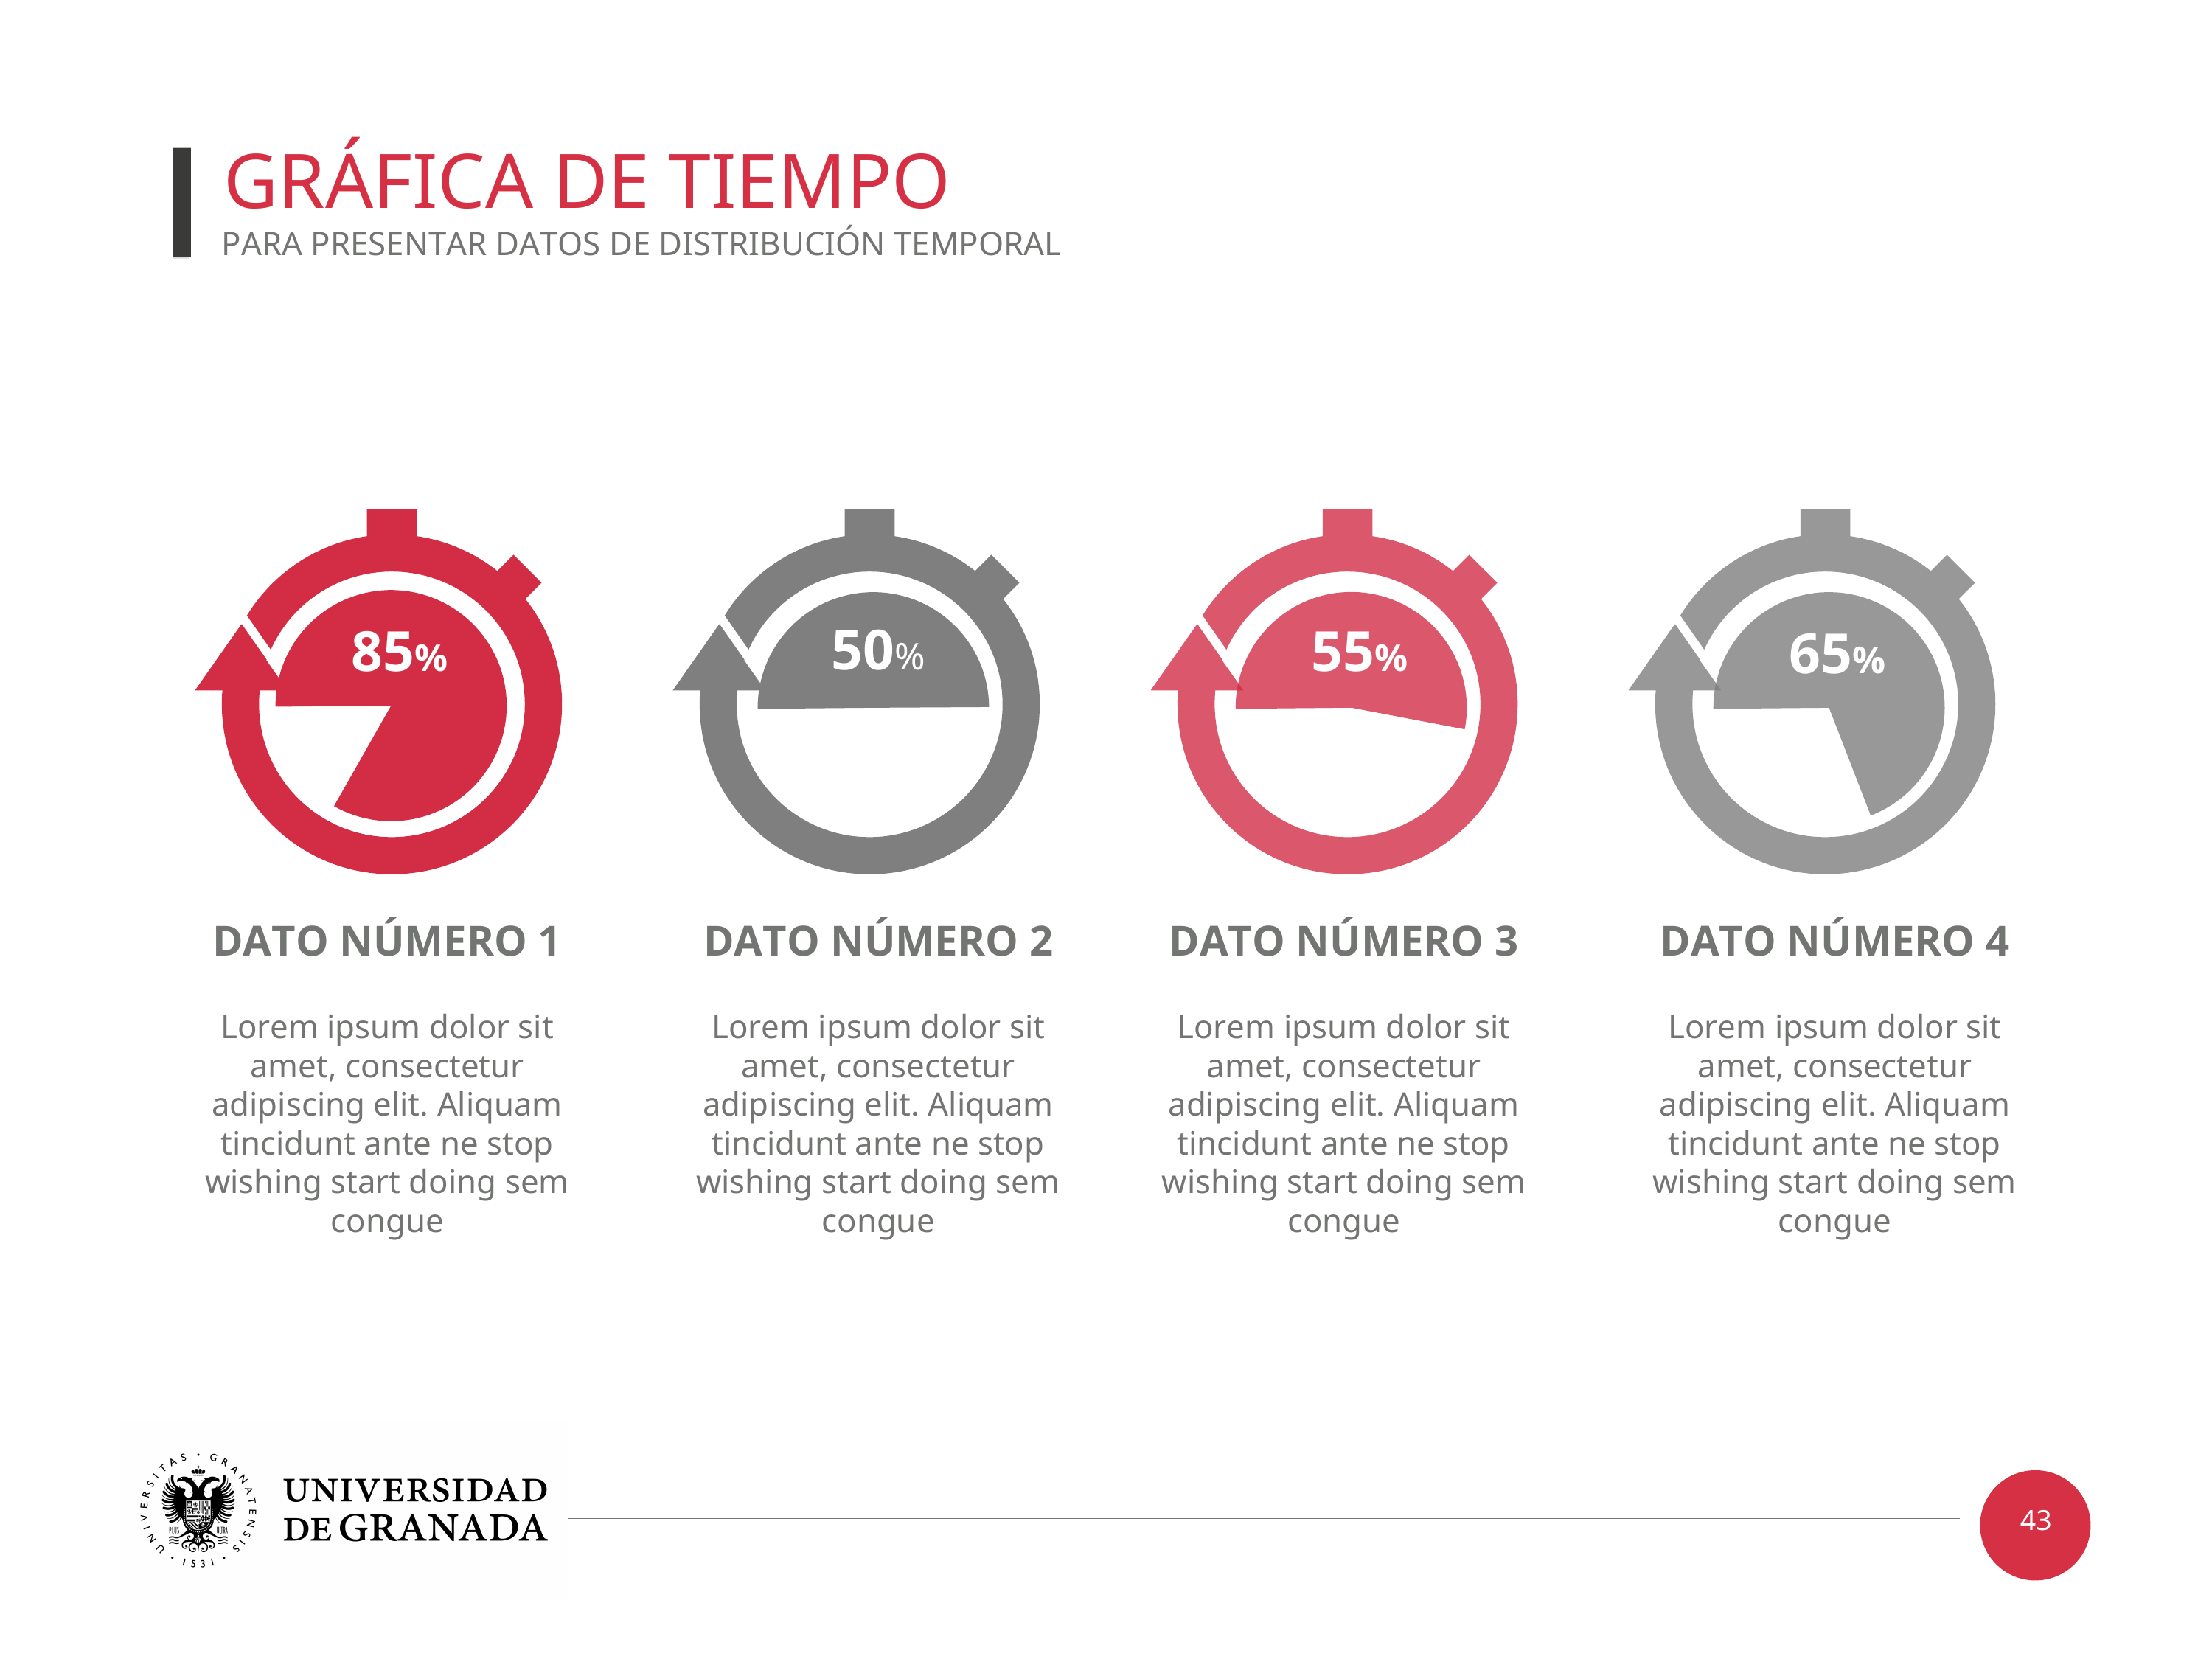

GRÁFICA DE TIEMPO
PARA PRESENTAR DATOS DE DISTRIBUCIÓN TEMPORAL
85%
55%
50%
65%
DATO NÚMERO 1
Lorem ipsum dolor sit amet, consectetur adipiscing elit. Aliquam tincidunt ante ne stop wishing start doing sem congue
DATO NÚMERO 2
Lorem ipsum dolor sit amet, consectetur adipiscing elit. Aliquam tincidunt ante ne stop wishing start doing sem congue
DATO NÚMERO 3
Lorem ipsum dolor sit amet, consectetur adipiscing elit. Aliquam tincidunt ante ne stop wishing start doing sem congue
DATO NÚMERO 4
Lorem ipsum dolor sit amet, consectetur adipiscing elit. Aliquam tincidunt ante ne stop wishing start doing sem congue